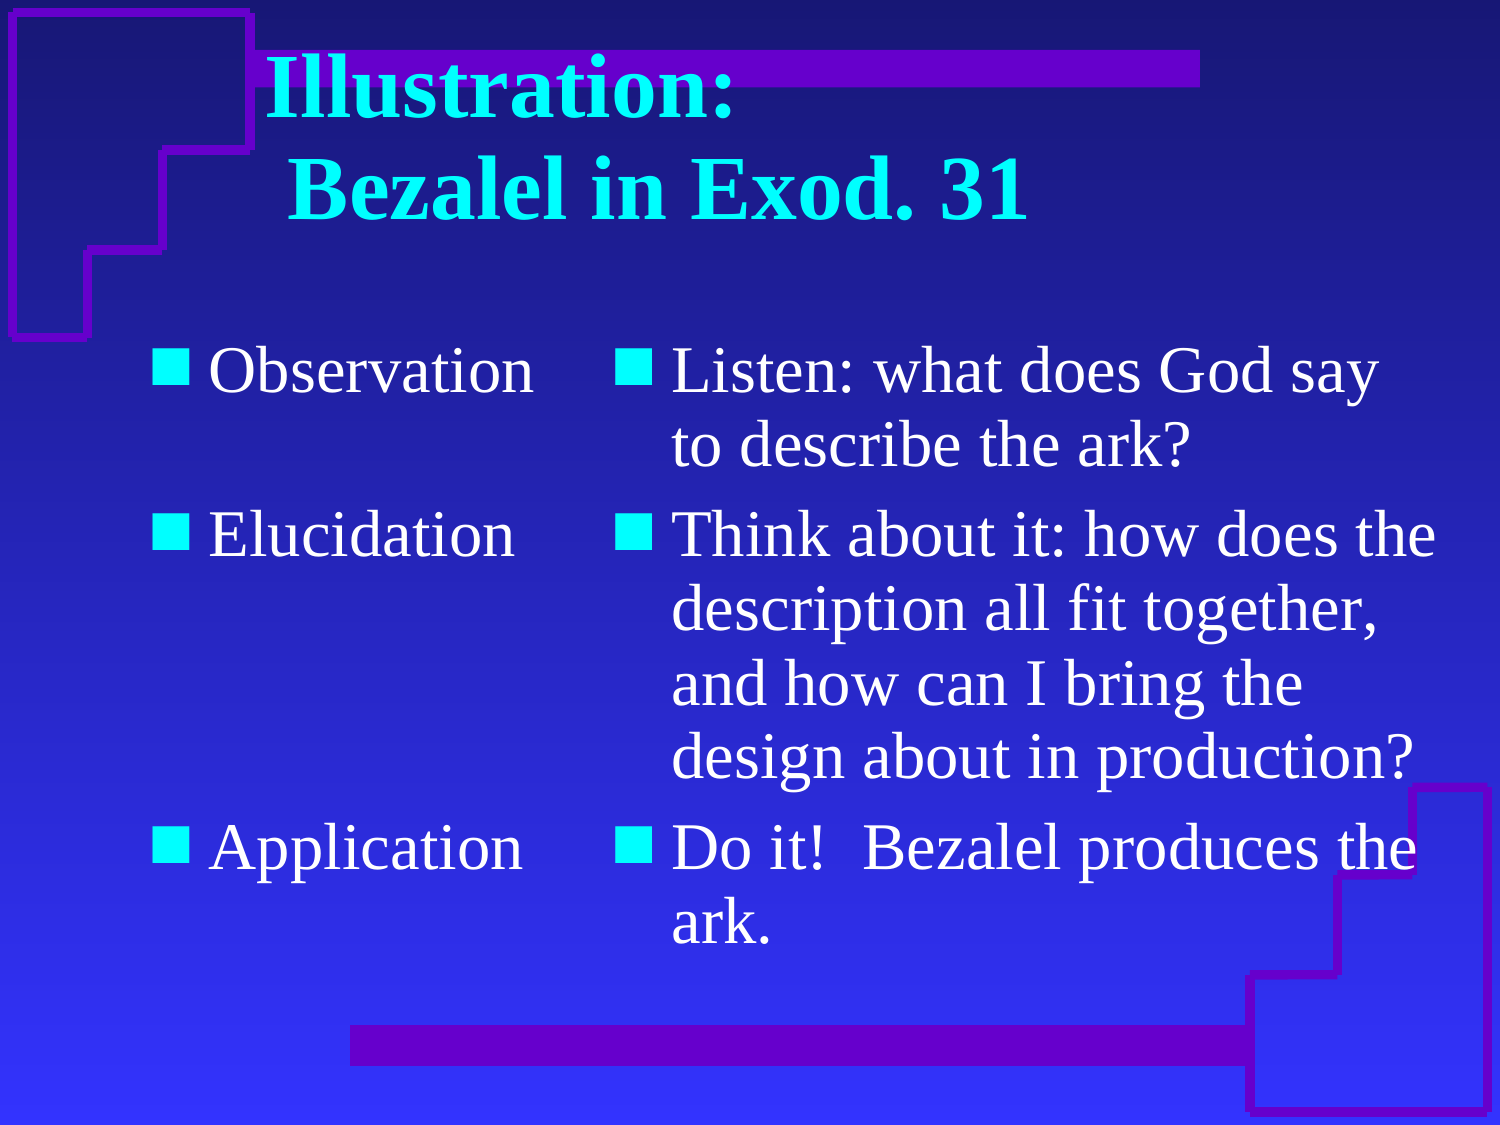

# Illustration: Bezalel in Exod. 31
Observation
Elucidation
Application
Listen: what does God say to describe the ark?
Think about it: how does the description all fit together, and how can I bring the design about in production?
Do it! Bezalel produces the ark.